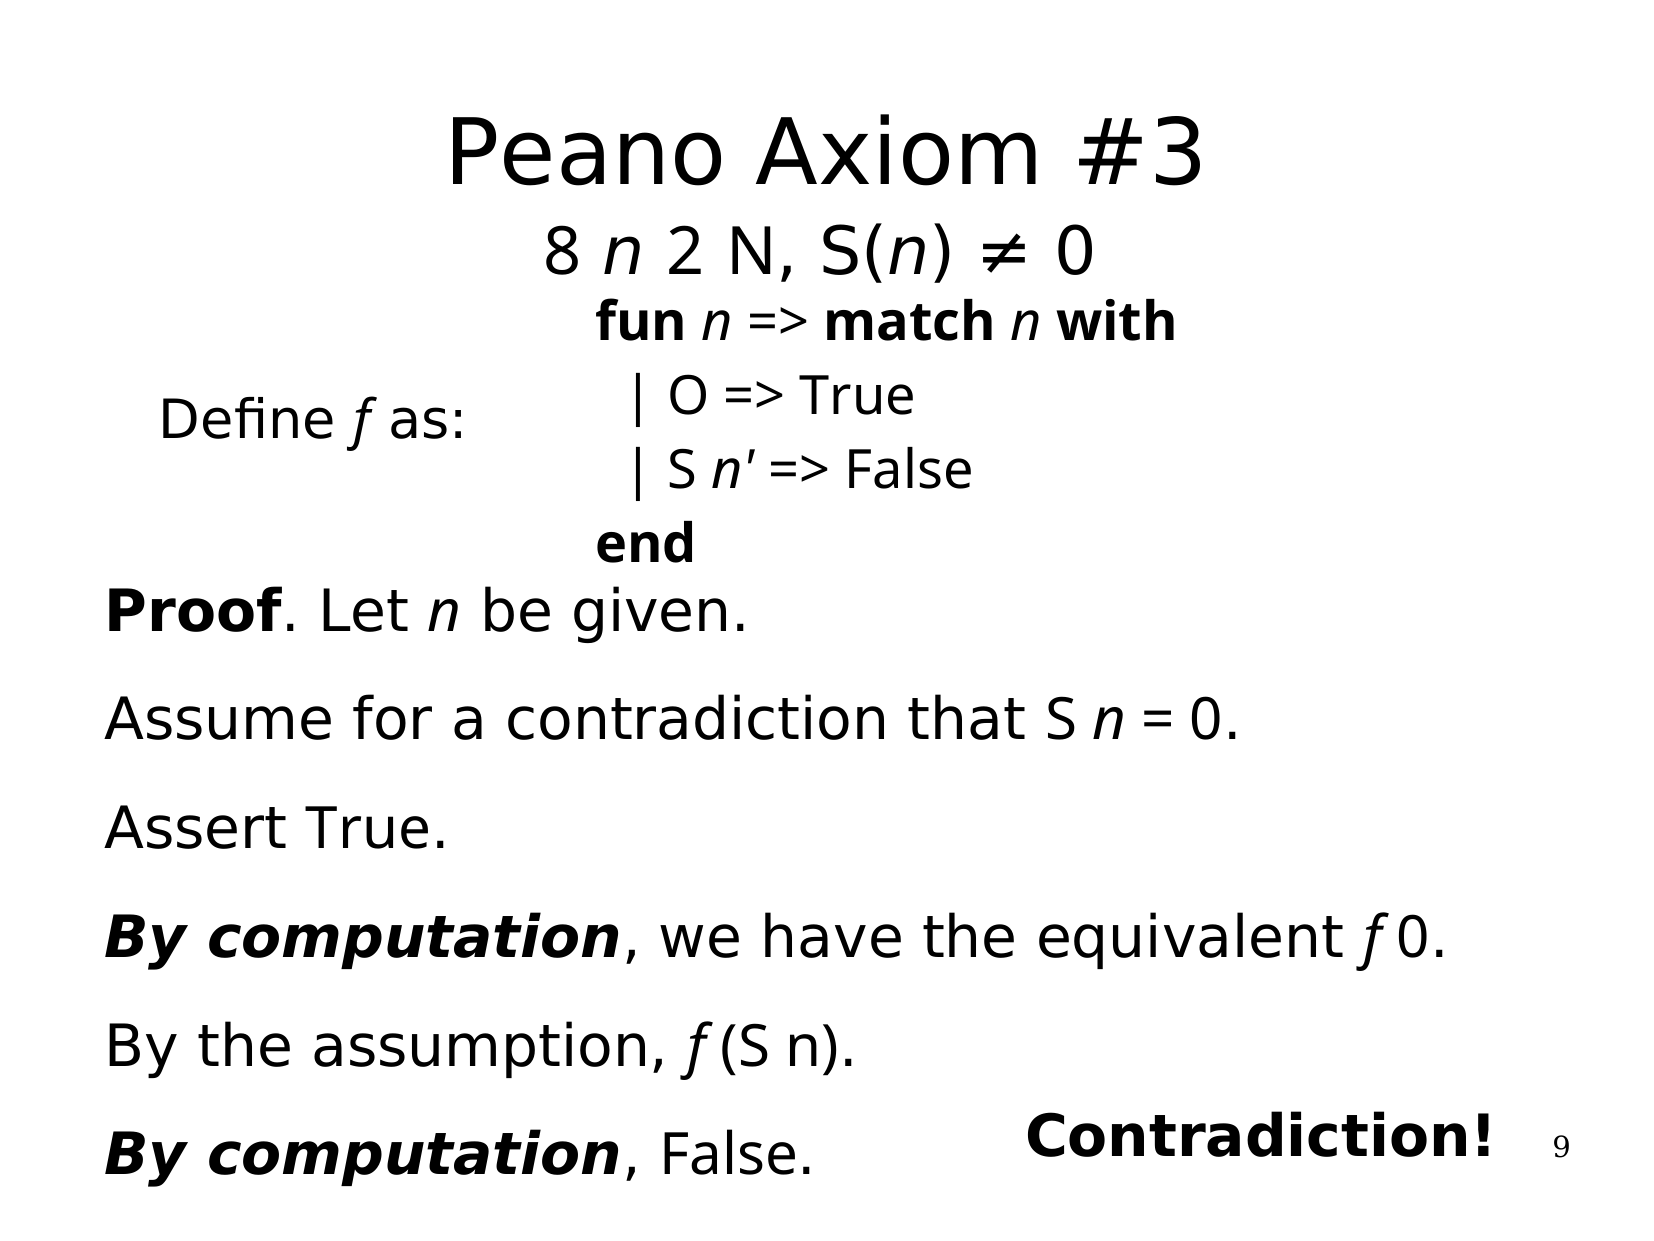

# Peano Axiom #3
8 n 2 N, S(n) ≠ 0
fun n => match n with
 | O => True
 | S n' => False
end
Define f as:
Proof. Let n be given.
Assume for a contradiction that S n = 0.
Assert True.
By computation, we have the equivalent f 0.
By the assumption, f (S n).
By computation, False.
Contradiction!
9